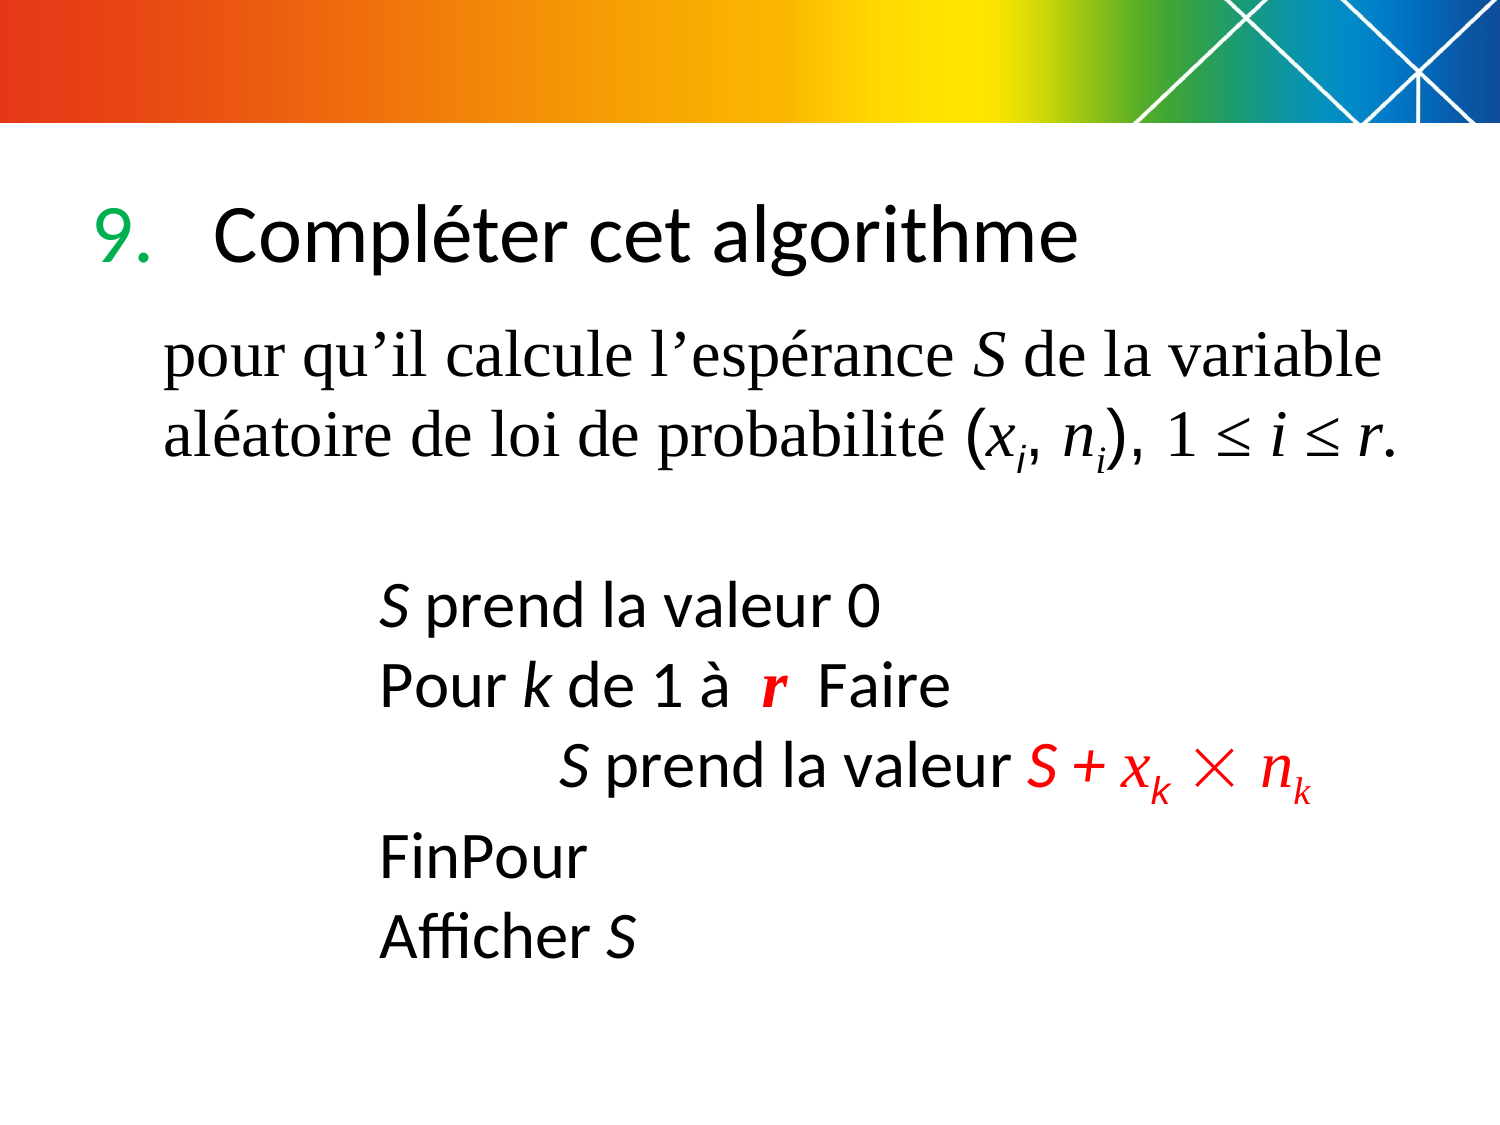

# Compléter cet algorithme
 pour qu’il calcule l’espérance S de la variable aléatoire de loi de probabilité (xi, ni), 1 ≤ i ≤ r.
			S prend la valeur 0
			Pour k de 1 à r Faire
 				 S prend la valeur S + xk  nk
			FinPour
			Afficher S